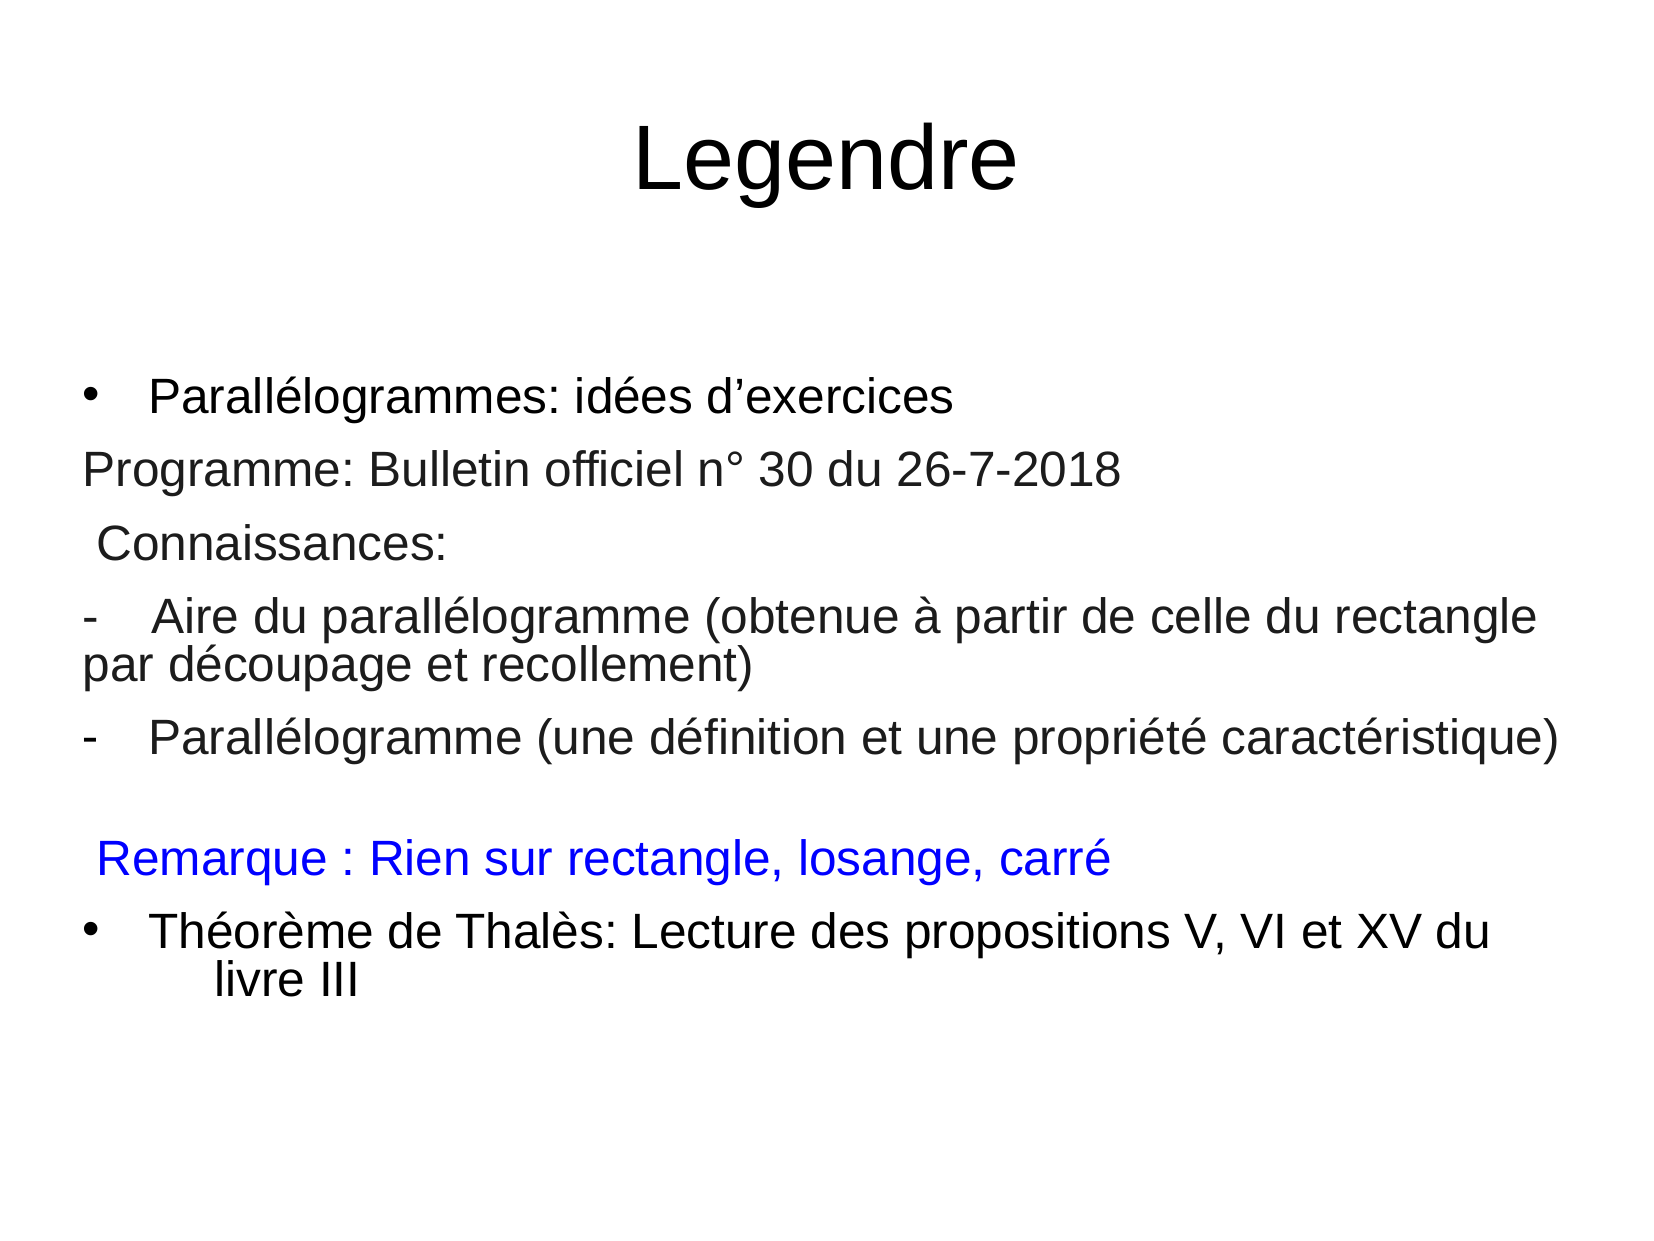

# Legendre
Parallélogrammes: idées d’exercices
Programme: Bulletin officiel n° 30 du 26-7-2018
 Connaissances:
- Aire du parallélogramme (obtenue à partir de celle du rectangle par découpage et recollement)
Parallélogramme (une définition et une propriété caractéristique)
Remarque : Rien sur rectangle, losange, carré
Théorème de Thalès: Lecture des propositions V, VI et XV du livre III